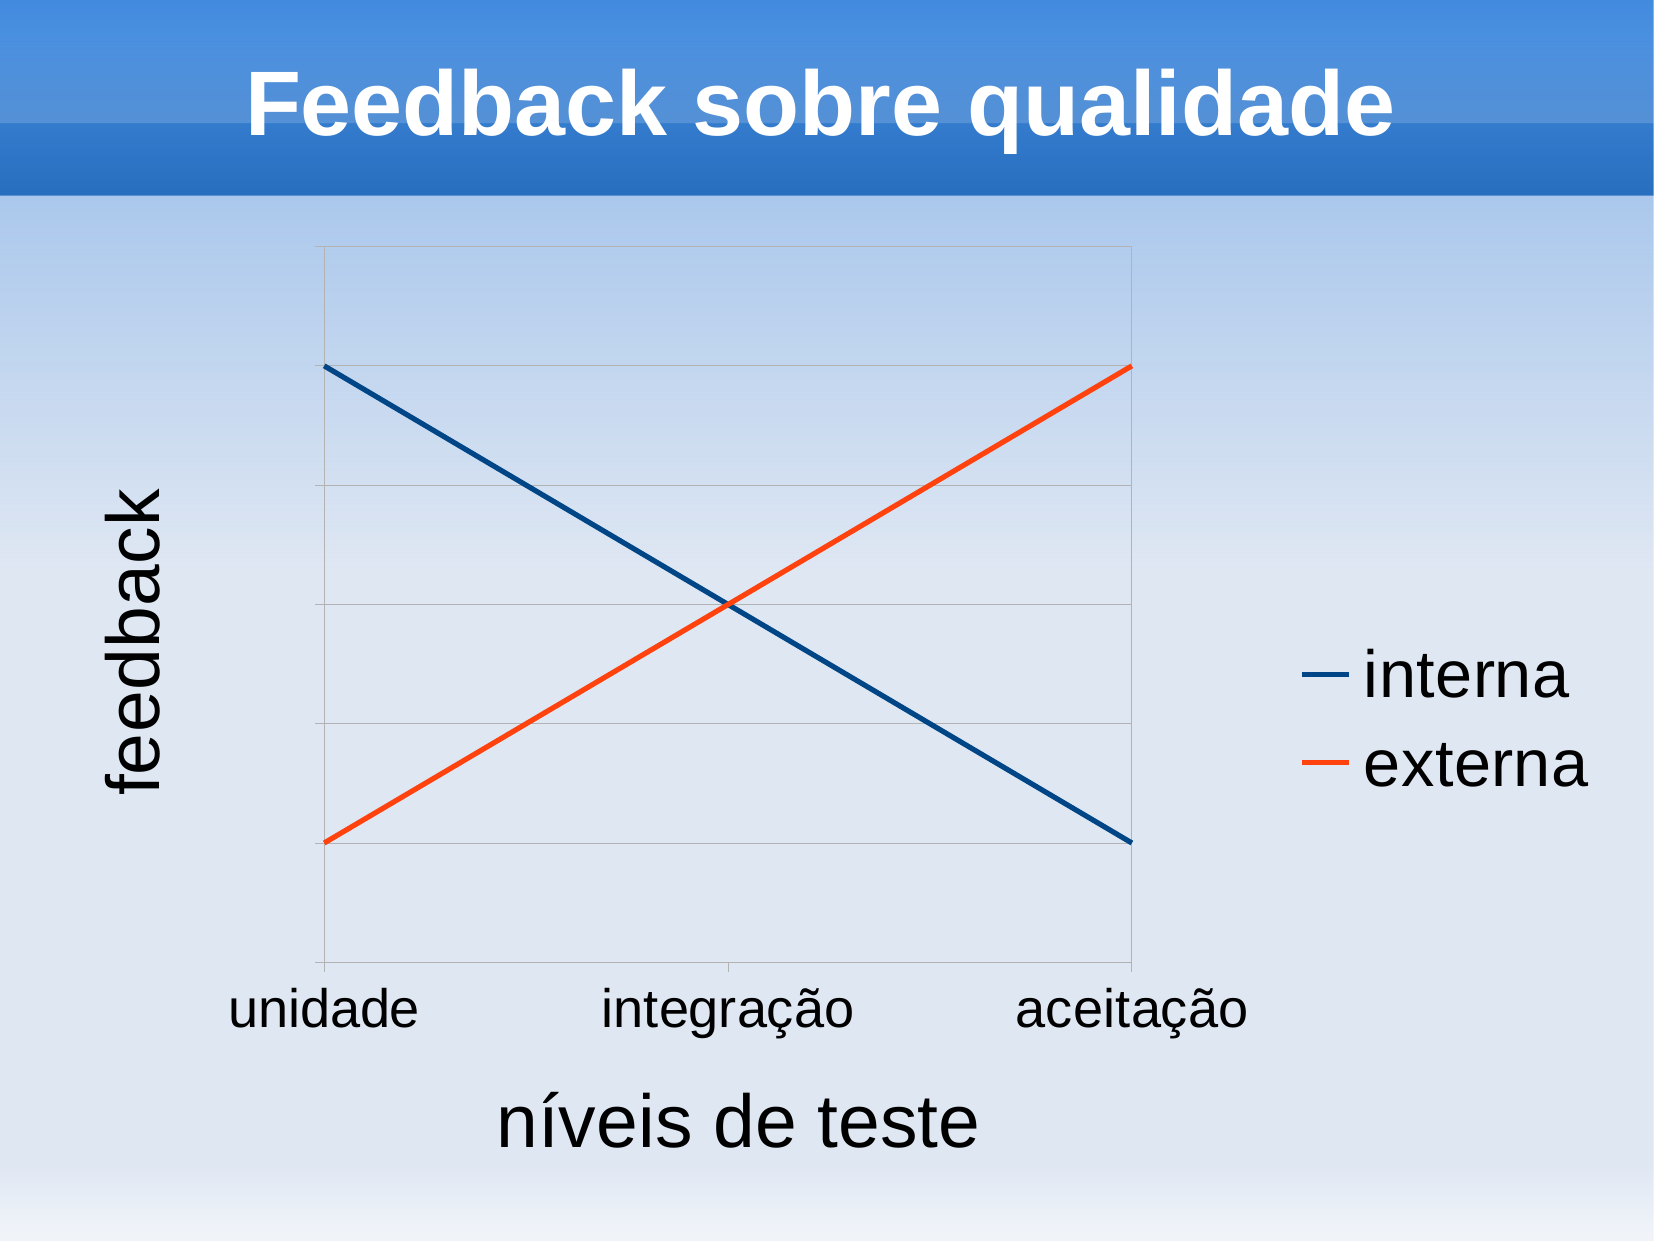

# Feedback sobre qualidade
### Chart
| Category | interna | externa |
|---|---|---|
| unidade | 2.5 | 0.5 |
| integração | 1.5 | 1.5 |
| aceitação | 0.5 | 2.5 |